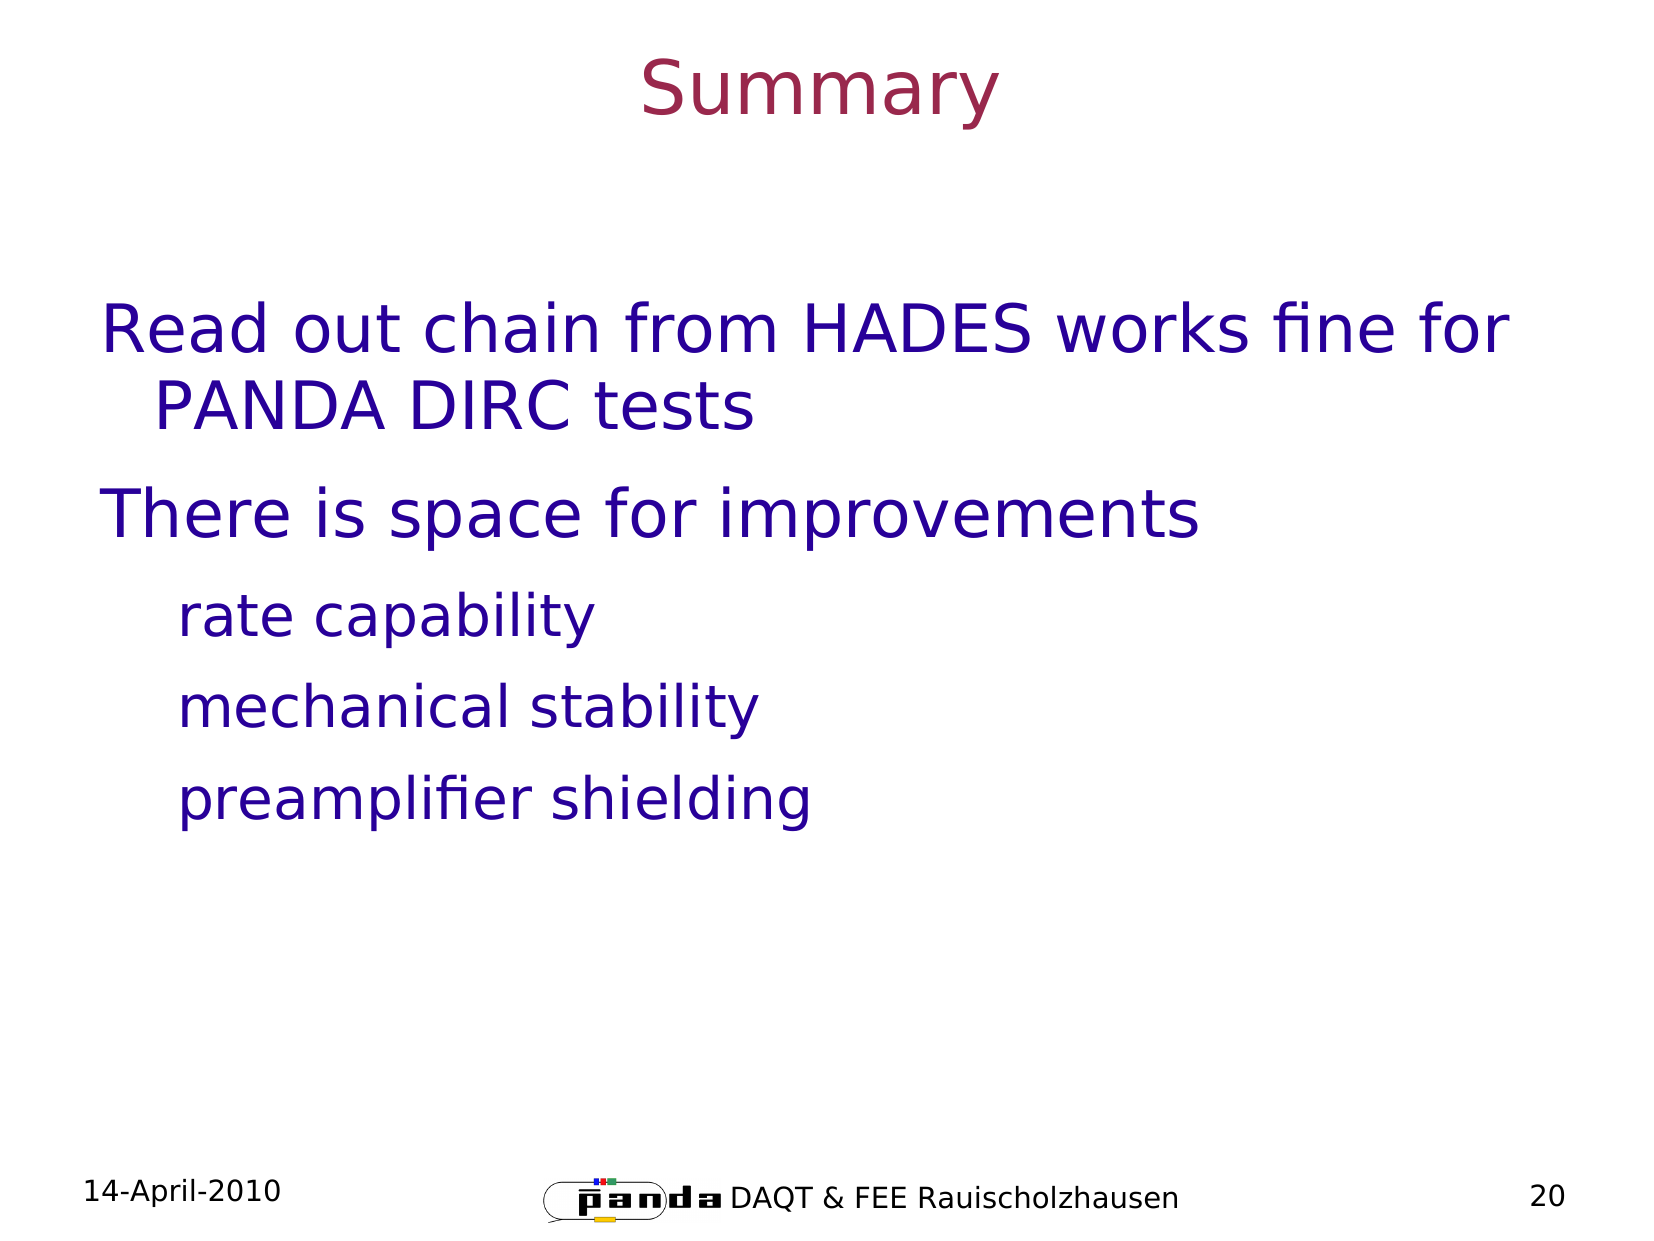

# Summary
Read out chain from HADES works fine for PANDA DIRC tests
There is space for improvements
rate capability
mechanical stability
preamplifier shielding
14-April-2010
20
DAQT & FEE Rauischolzhausen